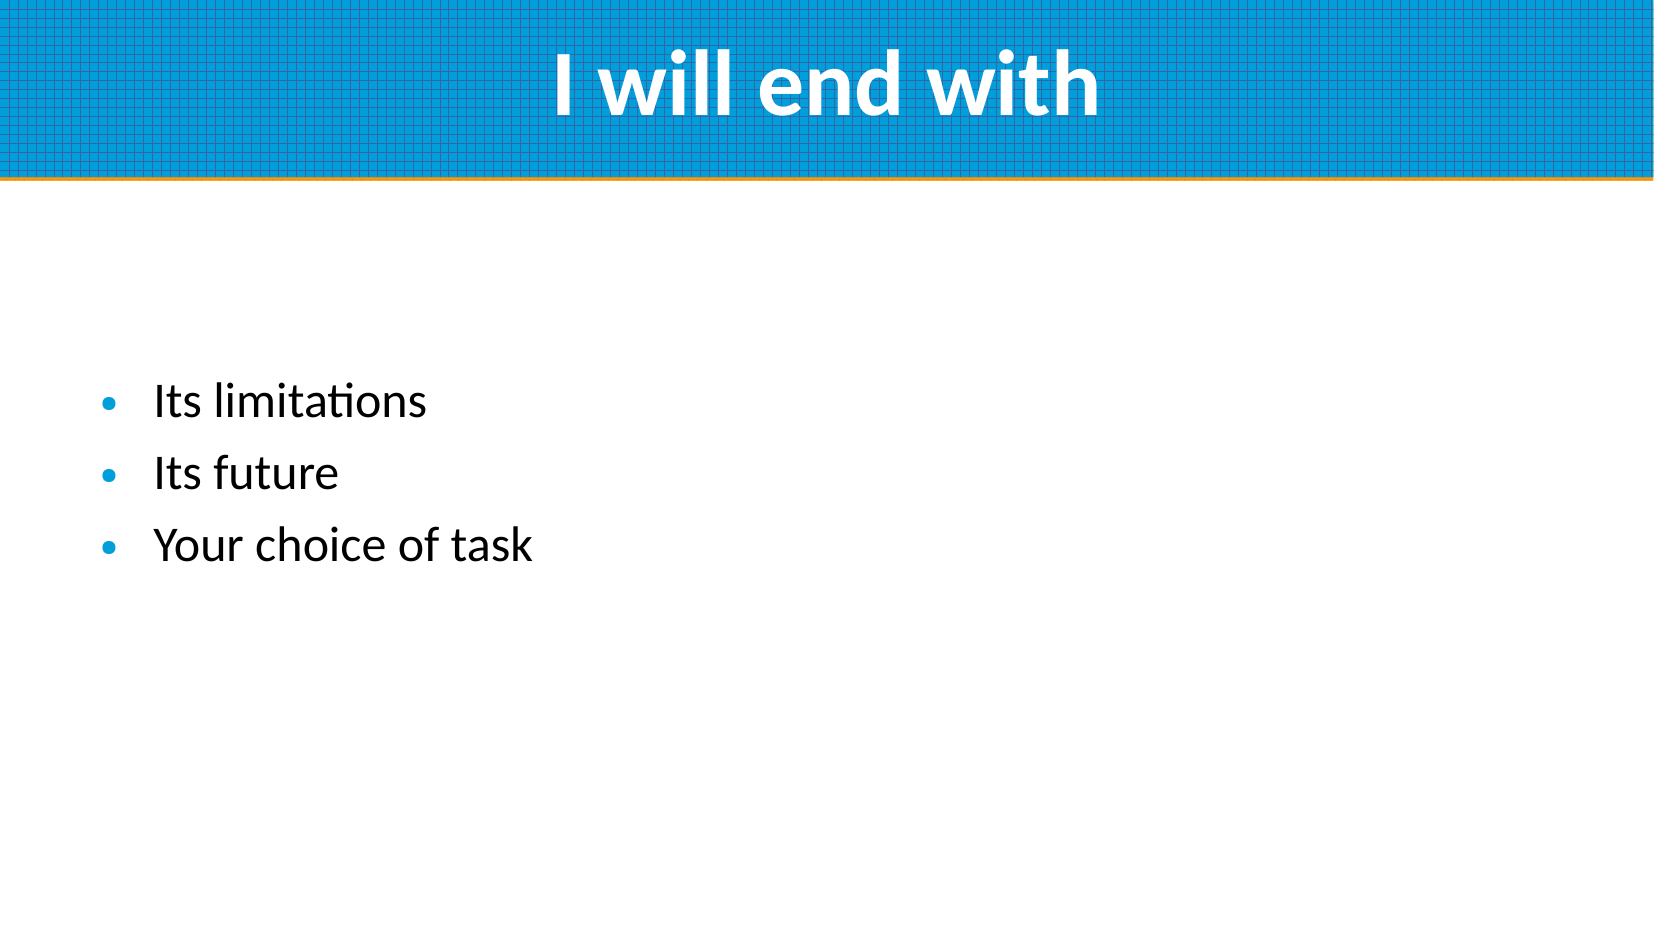

# I will end with
Its limitations
Its future
Your choice of task